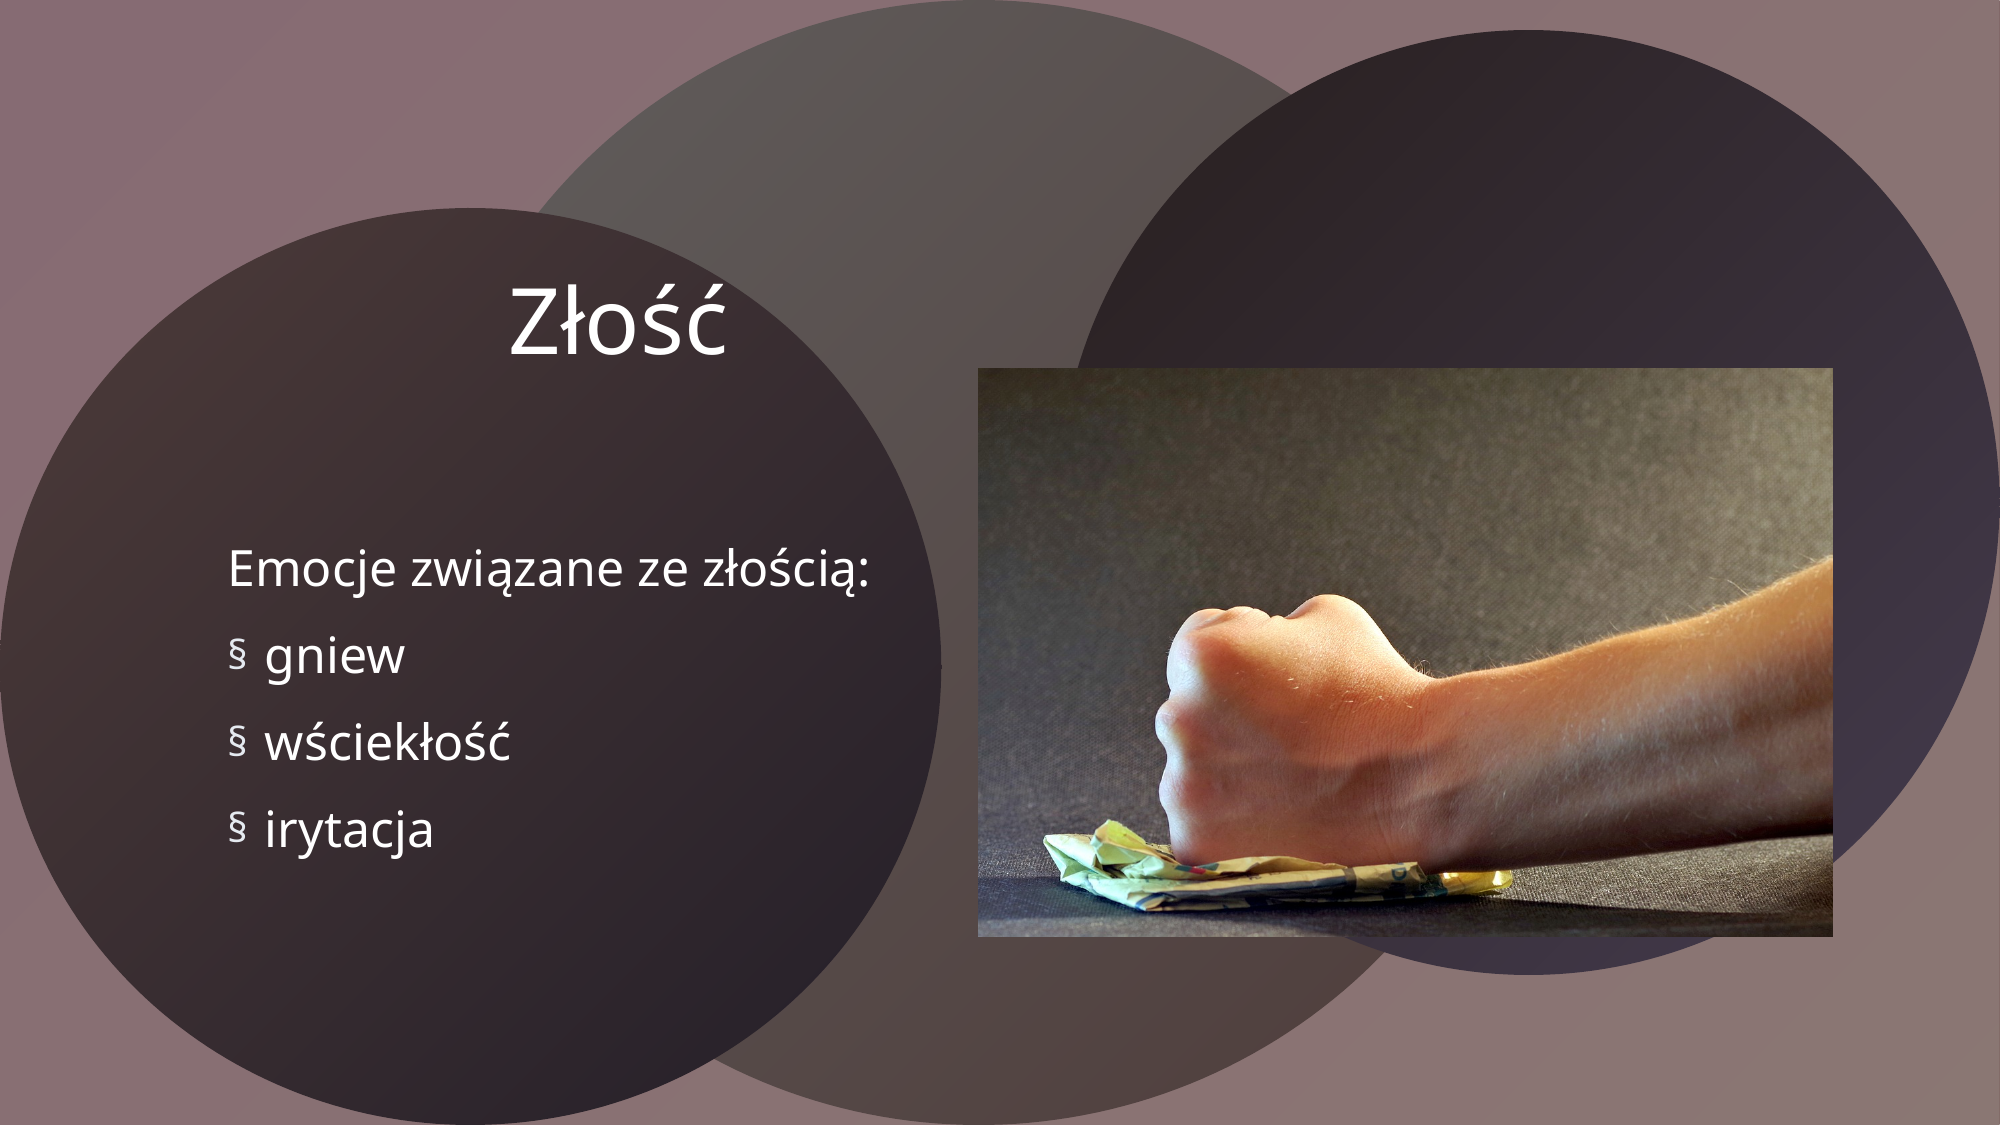

# Złość
Emocje związane ze złością:
gniew
wściekłość
irytacja